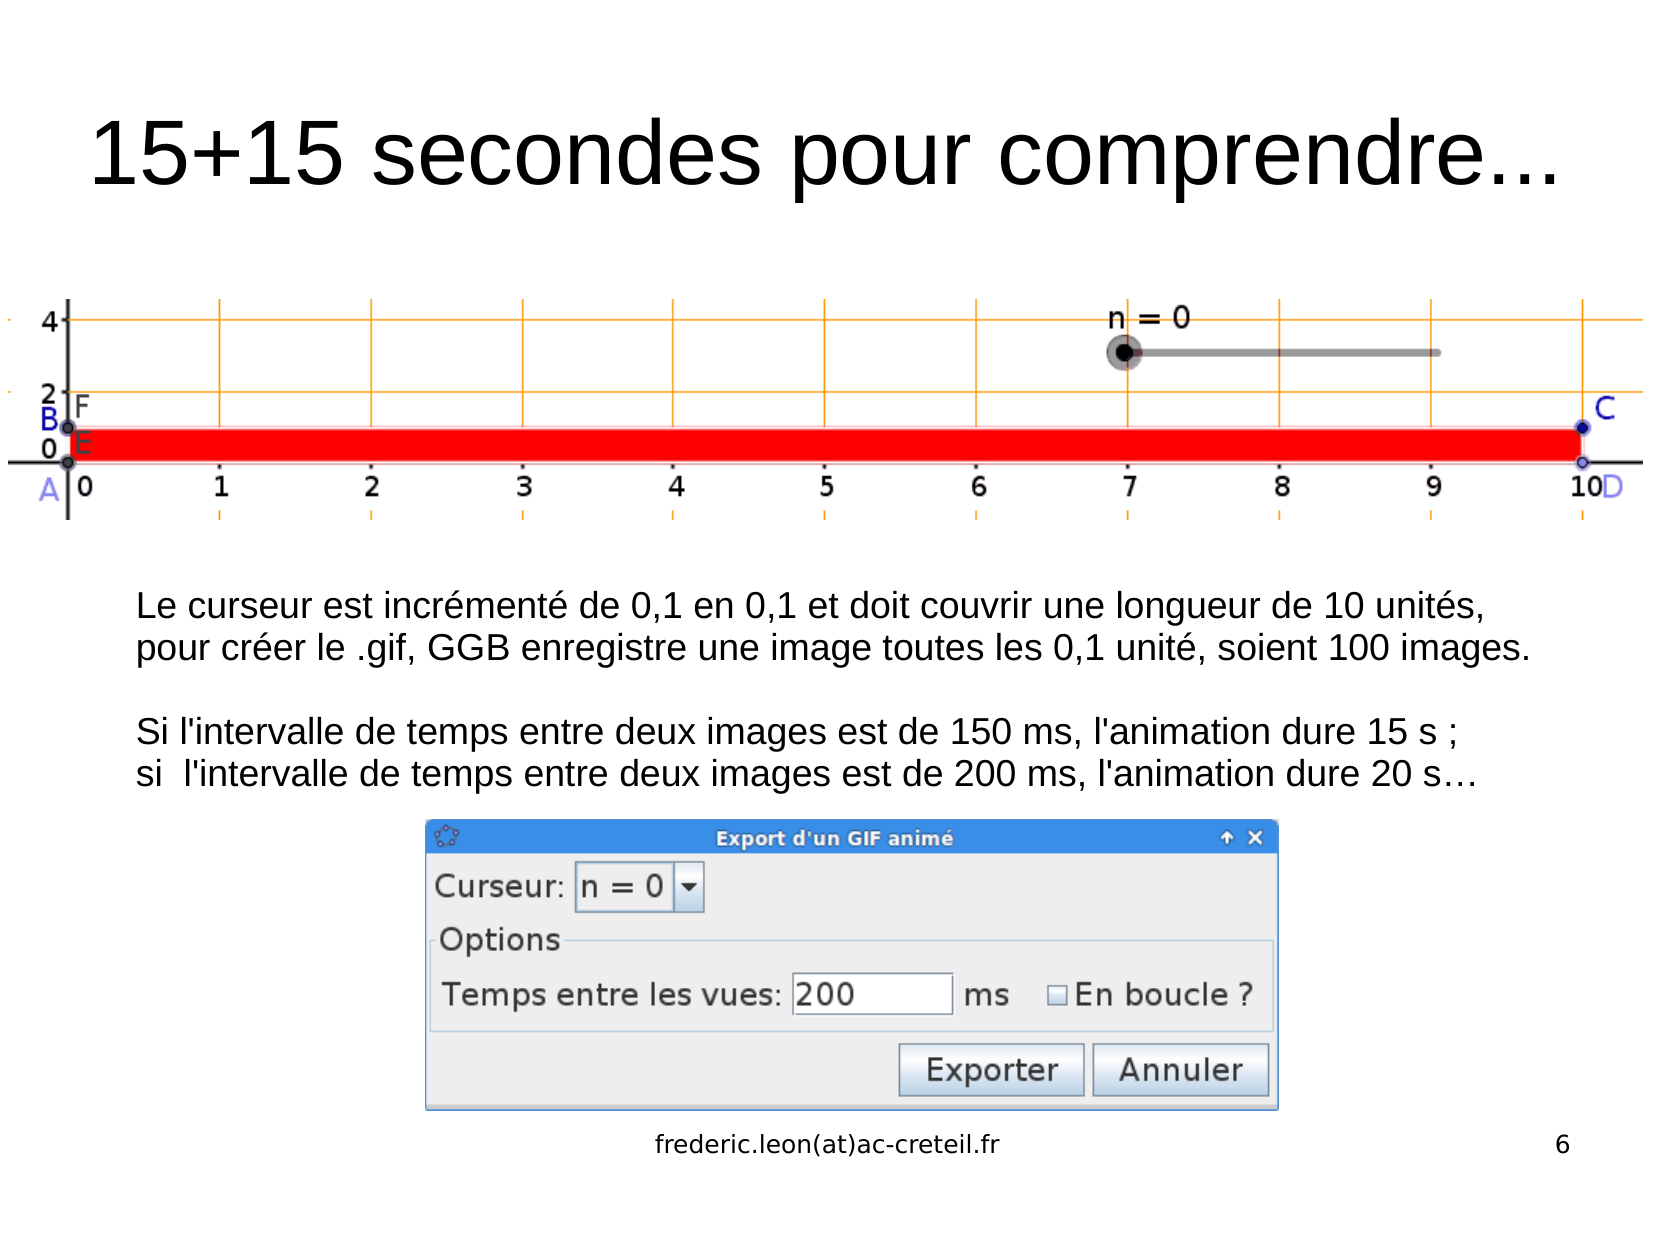

# 15+15 secondes pour comprendre...
Le curseur est incrémenté de 0,1 en 0,1 et doit couvrir une longueur de 10 unités,
pour créer le .gif, GGB enregistre une image toutes les 0,1 unité, soient 100 images.
Si l'intervalle de temps entre deux images est de 150 ms, l'animation dure 15 s ;
si l'intervalle de temps entre deux images est de 200 ms, l'animation dure 20 s…
frederic.leon(at)ac-creteil.fr
6